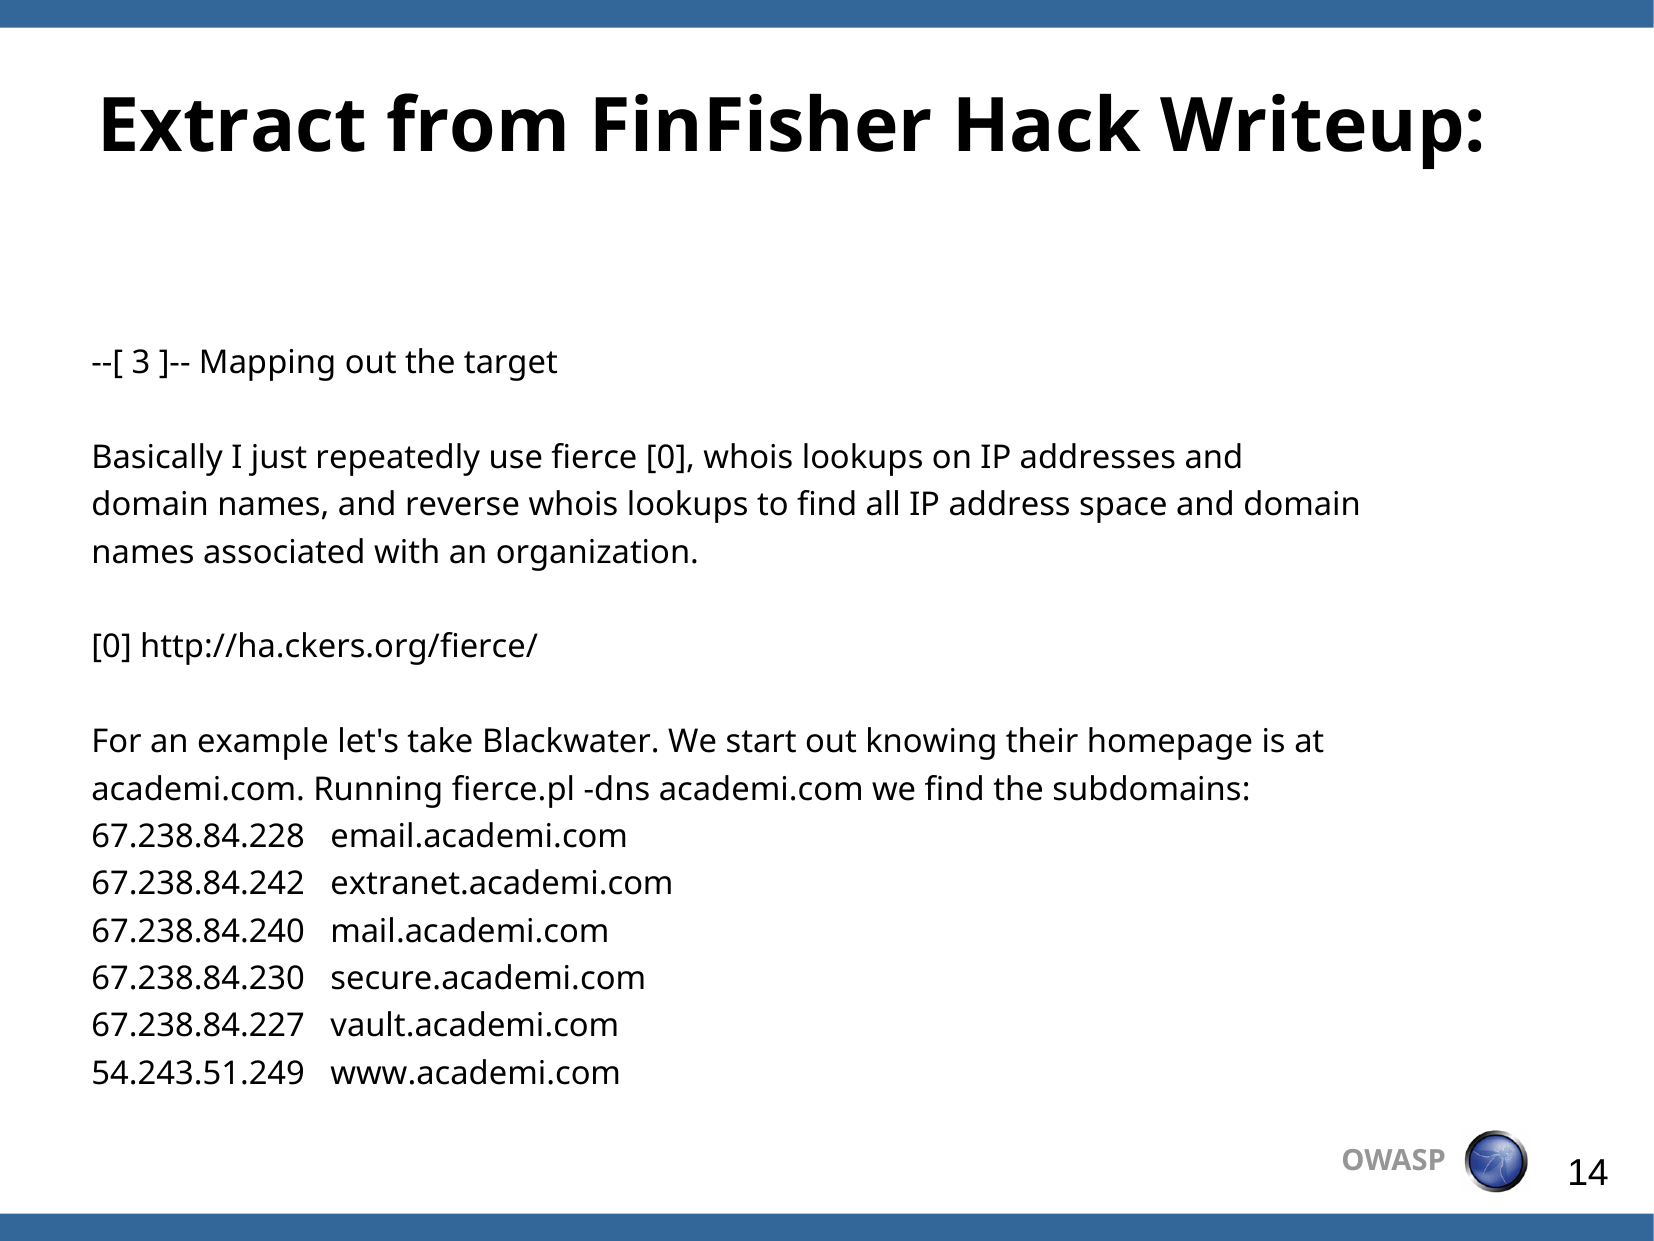

# Extract from FinFisher Hack Writeup:
--[ 3 ]-- Mapping out the target
Basically I just repeatedly use fierce [0], whois lookups on IP addresses and
domain names, and reverse whois lookups to find all IP address space and domain
names associated with an organization.
[0] http://ha.ckers.org/fierce/
For an example let's take Blackwater. We start out knowing their homepage is at
academi.com. Running fierce.pl -dns academi.com we find the subdomains:
67.238.84.228 email.academi.com
67.238.84.242 extranet.academi.com
67.238.84.240 mail.academi.com
67.238.84.230 secure.academi.com
67.238.84.227 vault.academi.com
54.243.51.249 www.academi.com
14